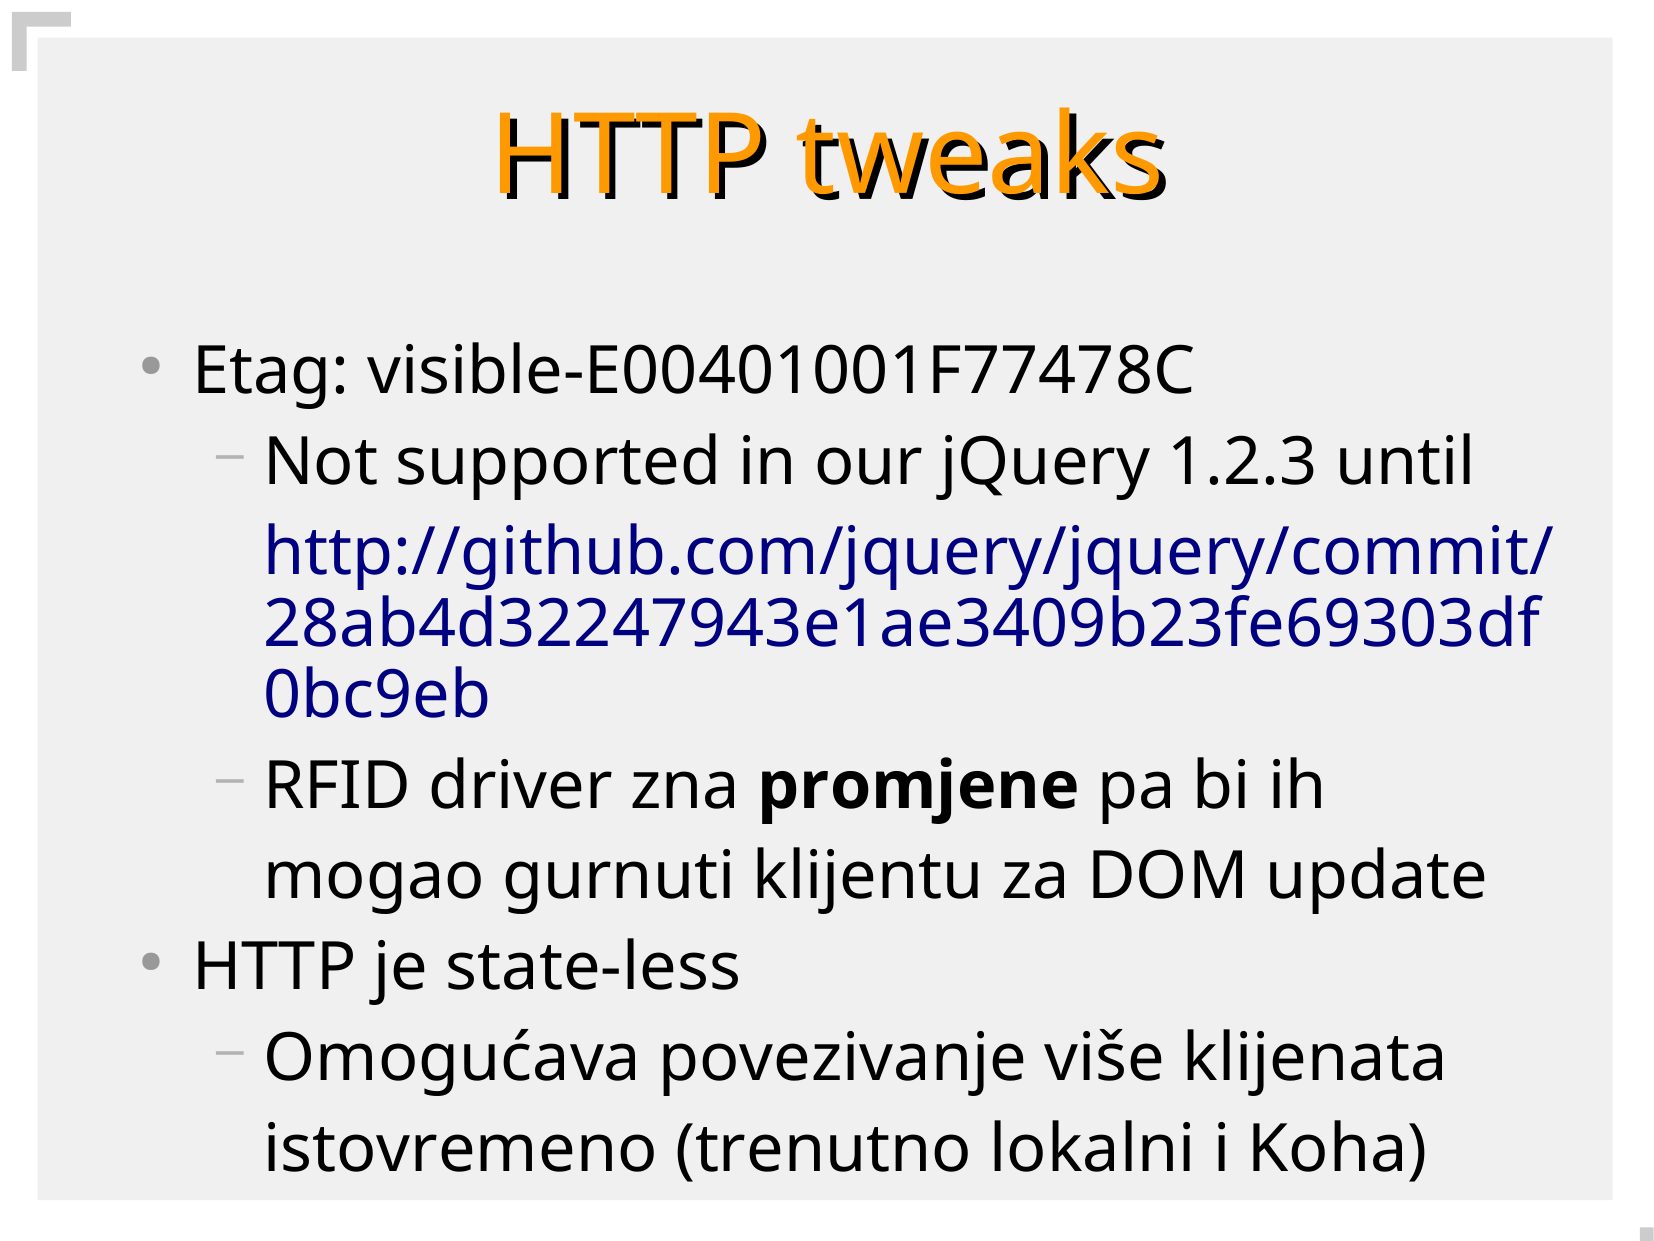

# HTTP tweaks
Etag: visible-E00401001F77478C
Not supported in our jQuery 1.2.3 until
http://github.com/jquery/jquery/commit/28ab4d32247943e1ae3409b23fe69303df0bc9eb
RFID driver zna promjene pa bi ih mogao gurnuti klijentu za DOM update
HTTP je state-less
Omogućava povezivanje više klijenata istovremeno (trenutno lokalni i Koha)